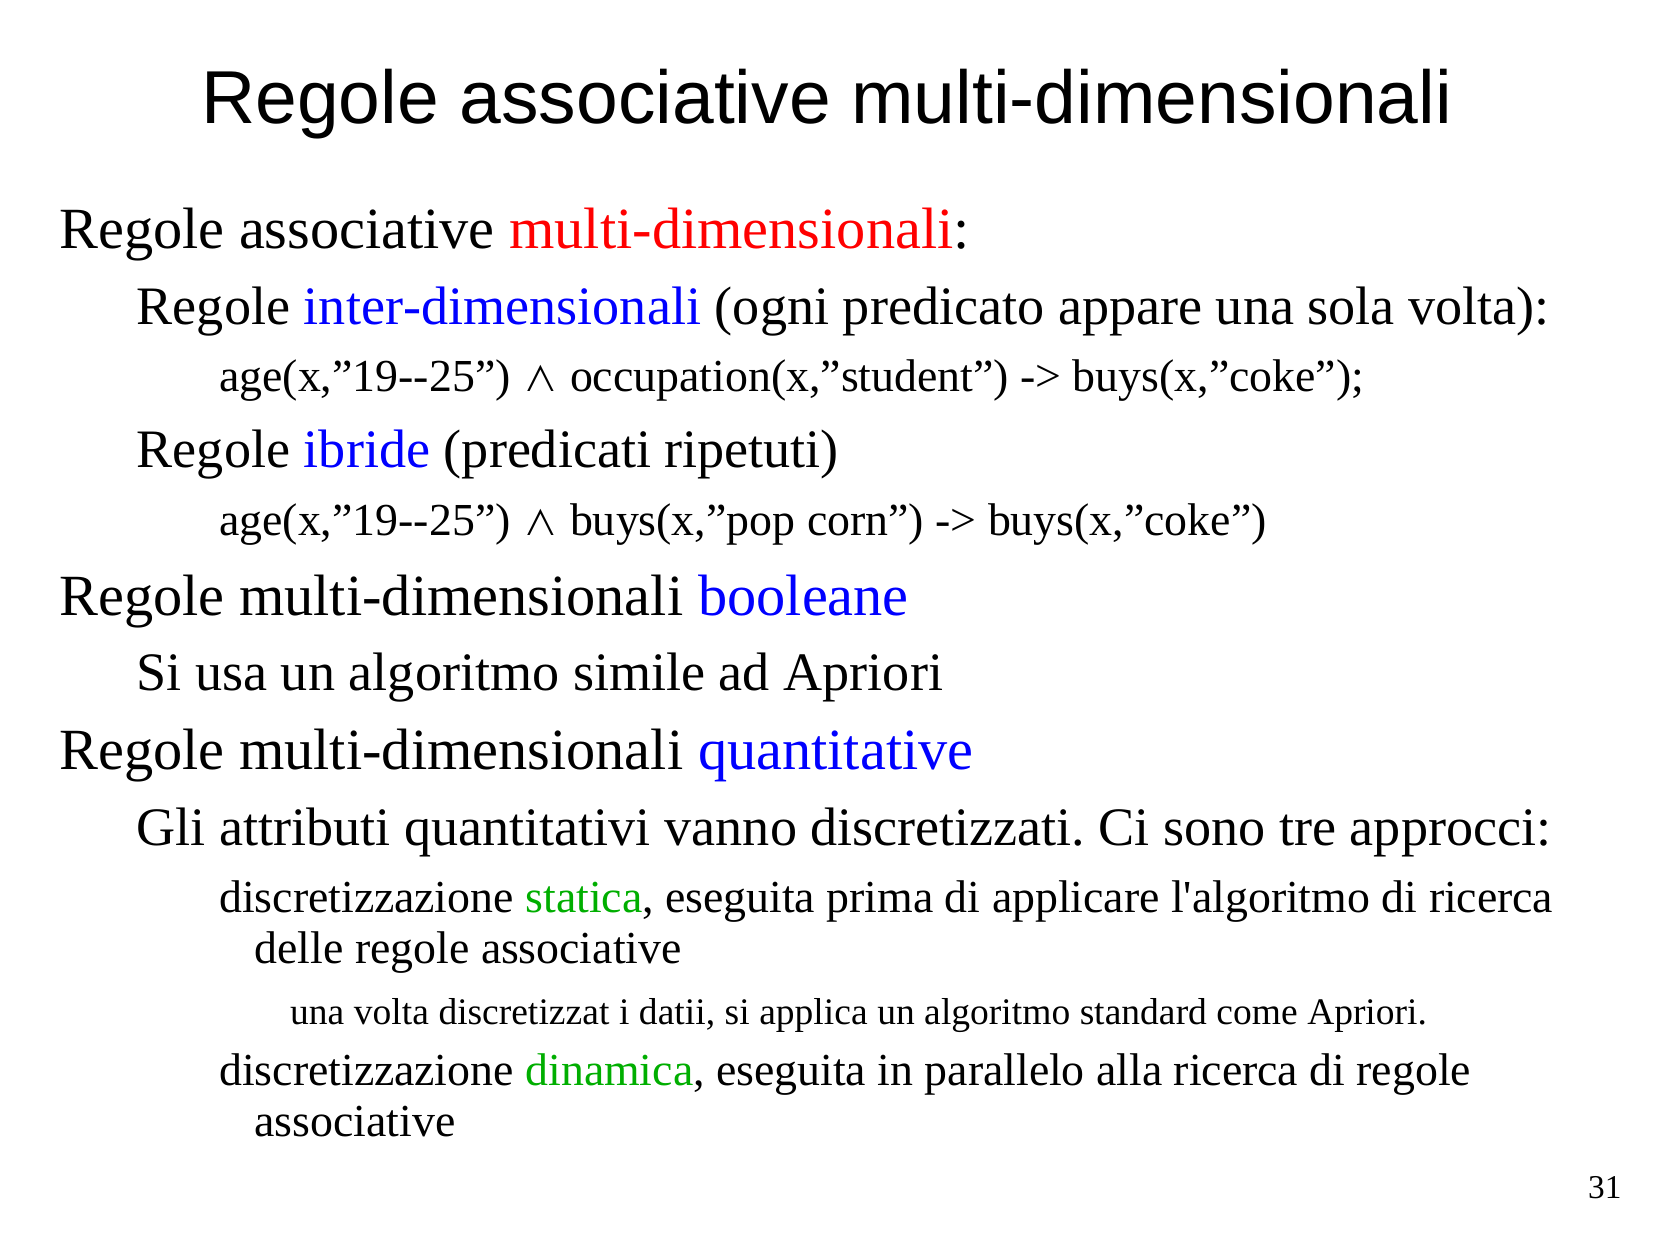

# Regole associative multi-dimensionali
Regole associative multi-dimensionali:
Regole inter-dimensionali (ogni predicato appare una sola volta):
age(x,”19--25”) ∧ occupation(x,”student”) -> buys(x,”coke”);
Regole ibride (predicati ripetuti)
age(x,”19--25”) ∧ buys(x,”pop corn”) -> buys(x,”coke”)
Regole multi-dimensionali booleane
Si usa un algoritmo simile ad Apriori
Regole multi-dimensionali quantitative
Gli attributi quantitativi vanno discretizzati. Ci sono tre approcci:
discretizzazione statica, eseguita prima di applicare l'algoritmo di ricerca delle regole associative
una volta discretizzat i datii, si applica un algoritmo standard come Apriori.
discretizzazione dinamica, eseguita in parallelo alla ricerca di regole associative